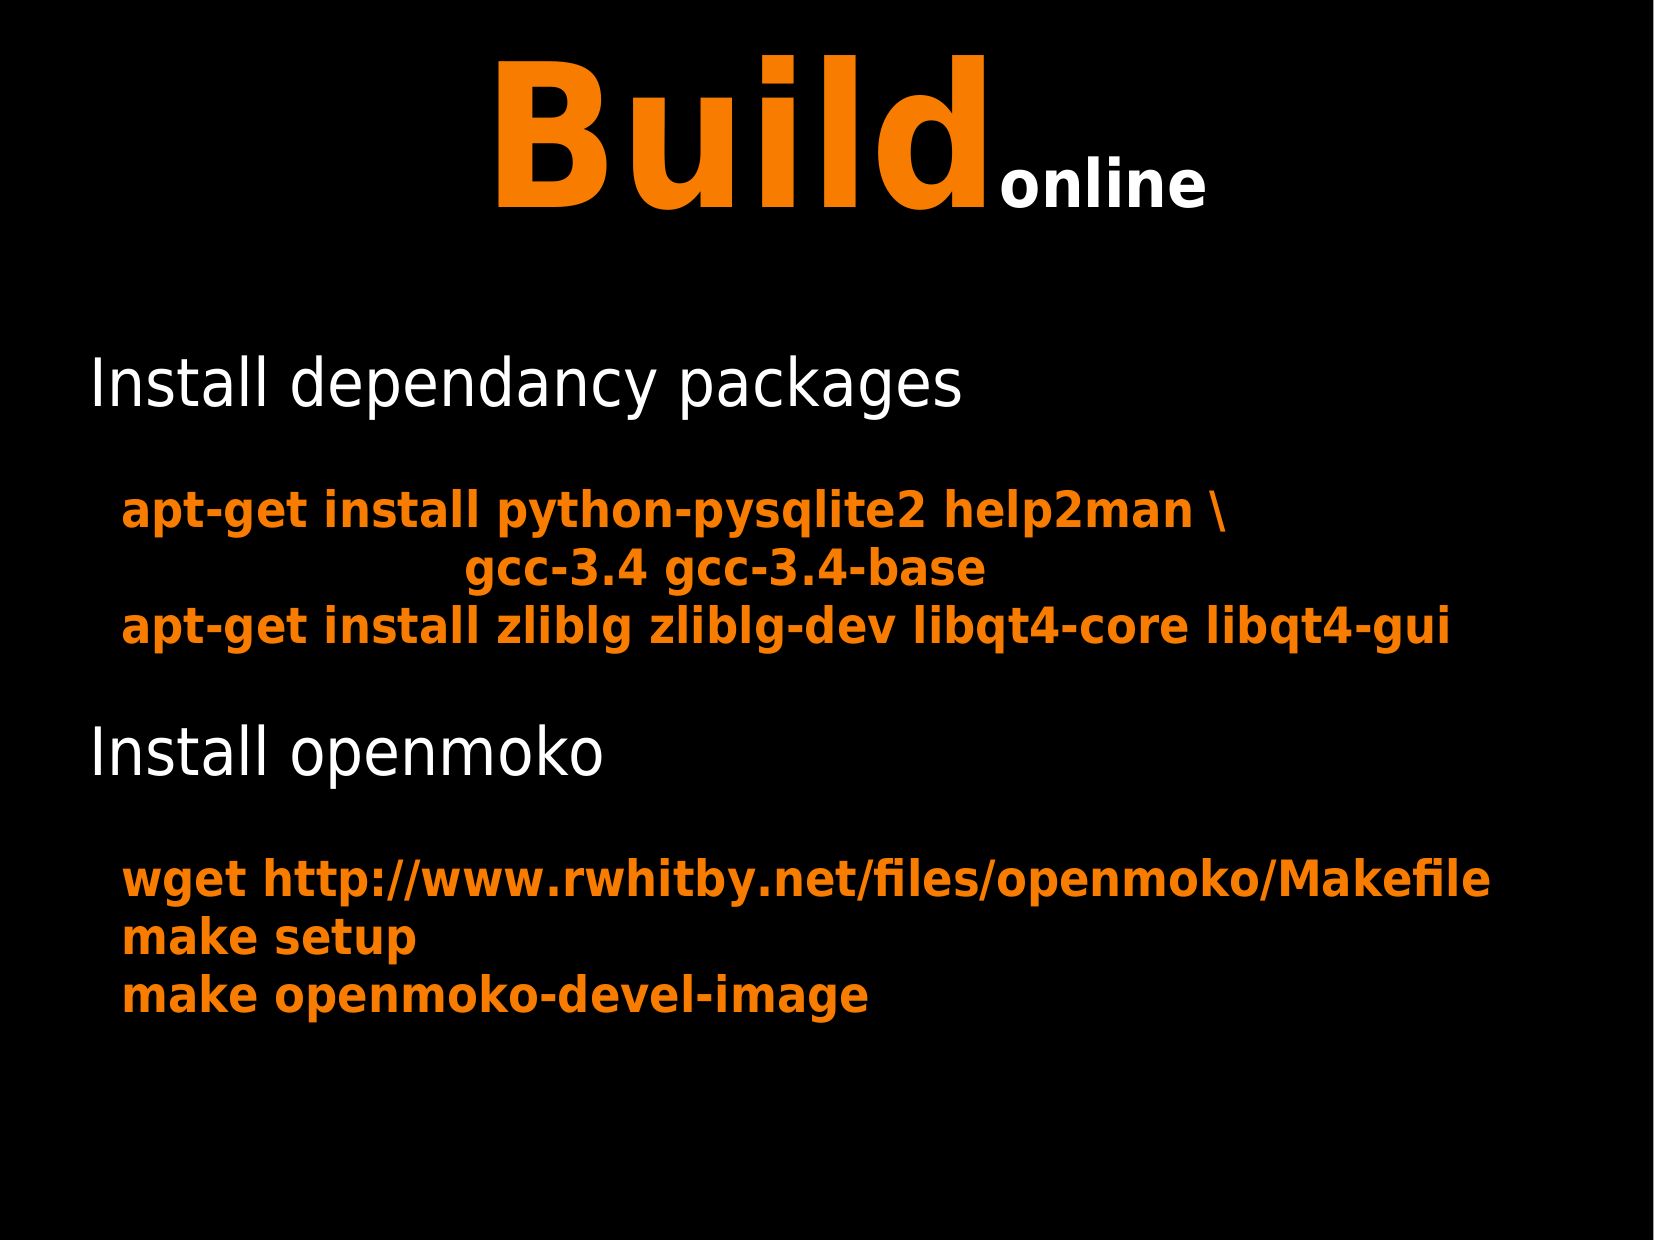

Buildonline
Install dependancy packages
 apt-get install python-pysqlite2 help2man \
					gcc-3.4 gcc-3.4-base
 apt-get install zliblg zliblg-dev libqt4-core libqt4-gui
Install openmoko
 wget http://www.rwhitby.net/files/openmoko/Makefile
 make setup
 make openmoko-devel-image